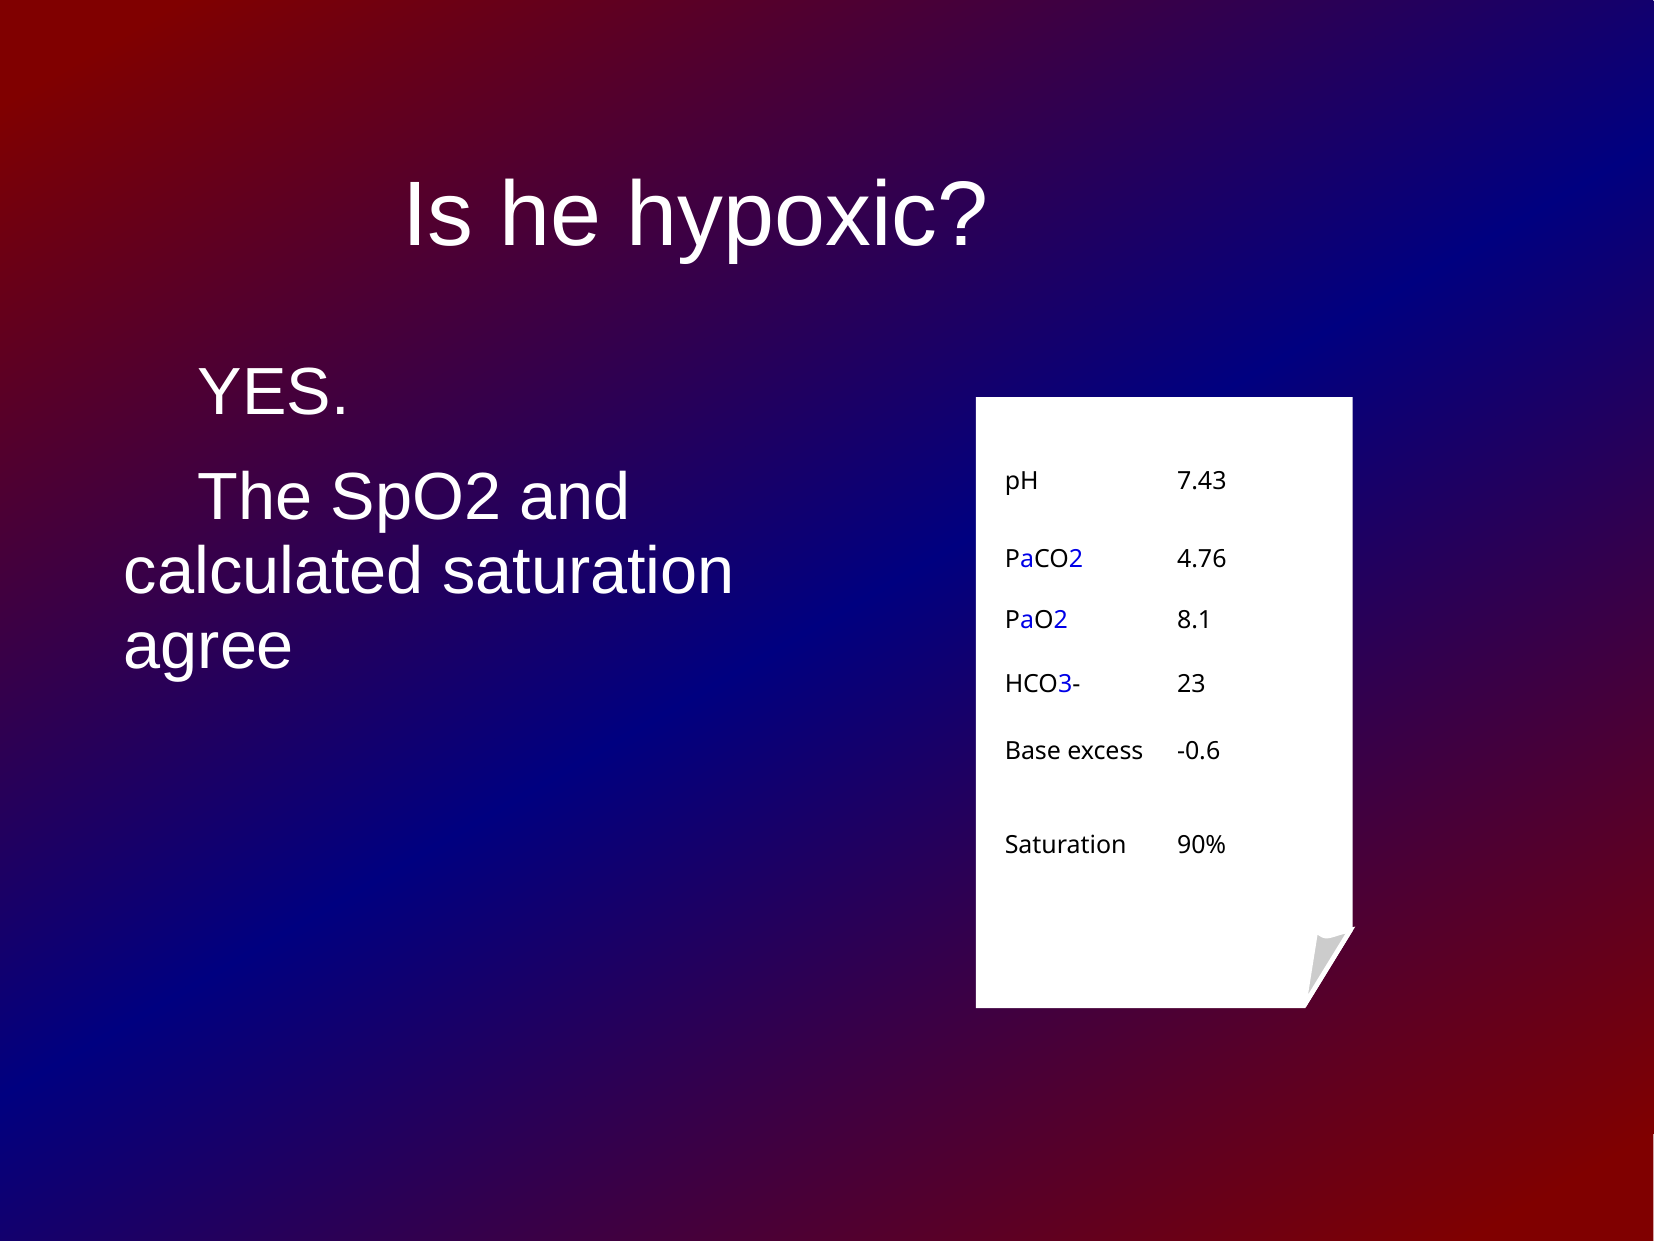

# Is he hypoxic?
	YES.
	The SpO2 and calculated saturation agree
| pH | 7.43 |
| --- | --- |
| PaCO2 | 4.76 |
| PaO2 | 8.1 |
| HCO3- | 23 |
| Base excess | -0.6 |
| Saturation | 90% |
| pH | 7.43 |
| --- | --- |
| PaCO2 | 4.76 |
| PaO2 | 8.1 |
| HCO3- | 23 |
| Base excess | -0.6 |
| Saturation | 90% |